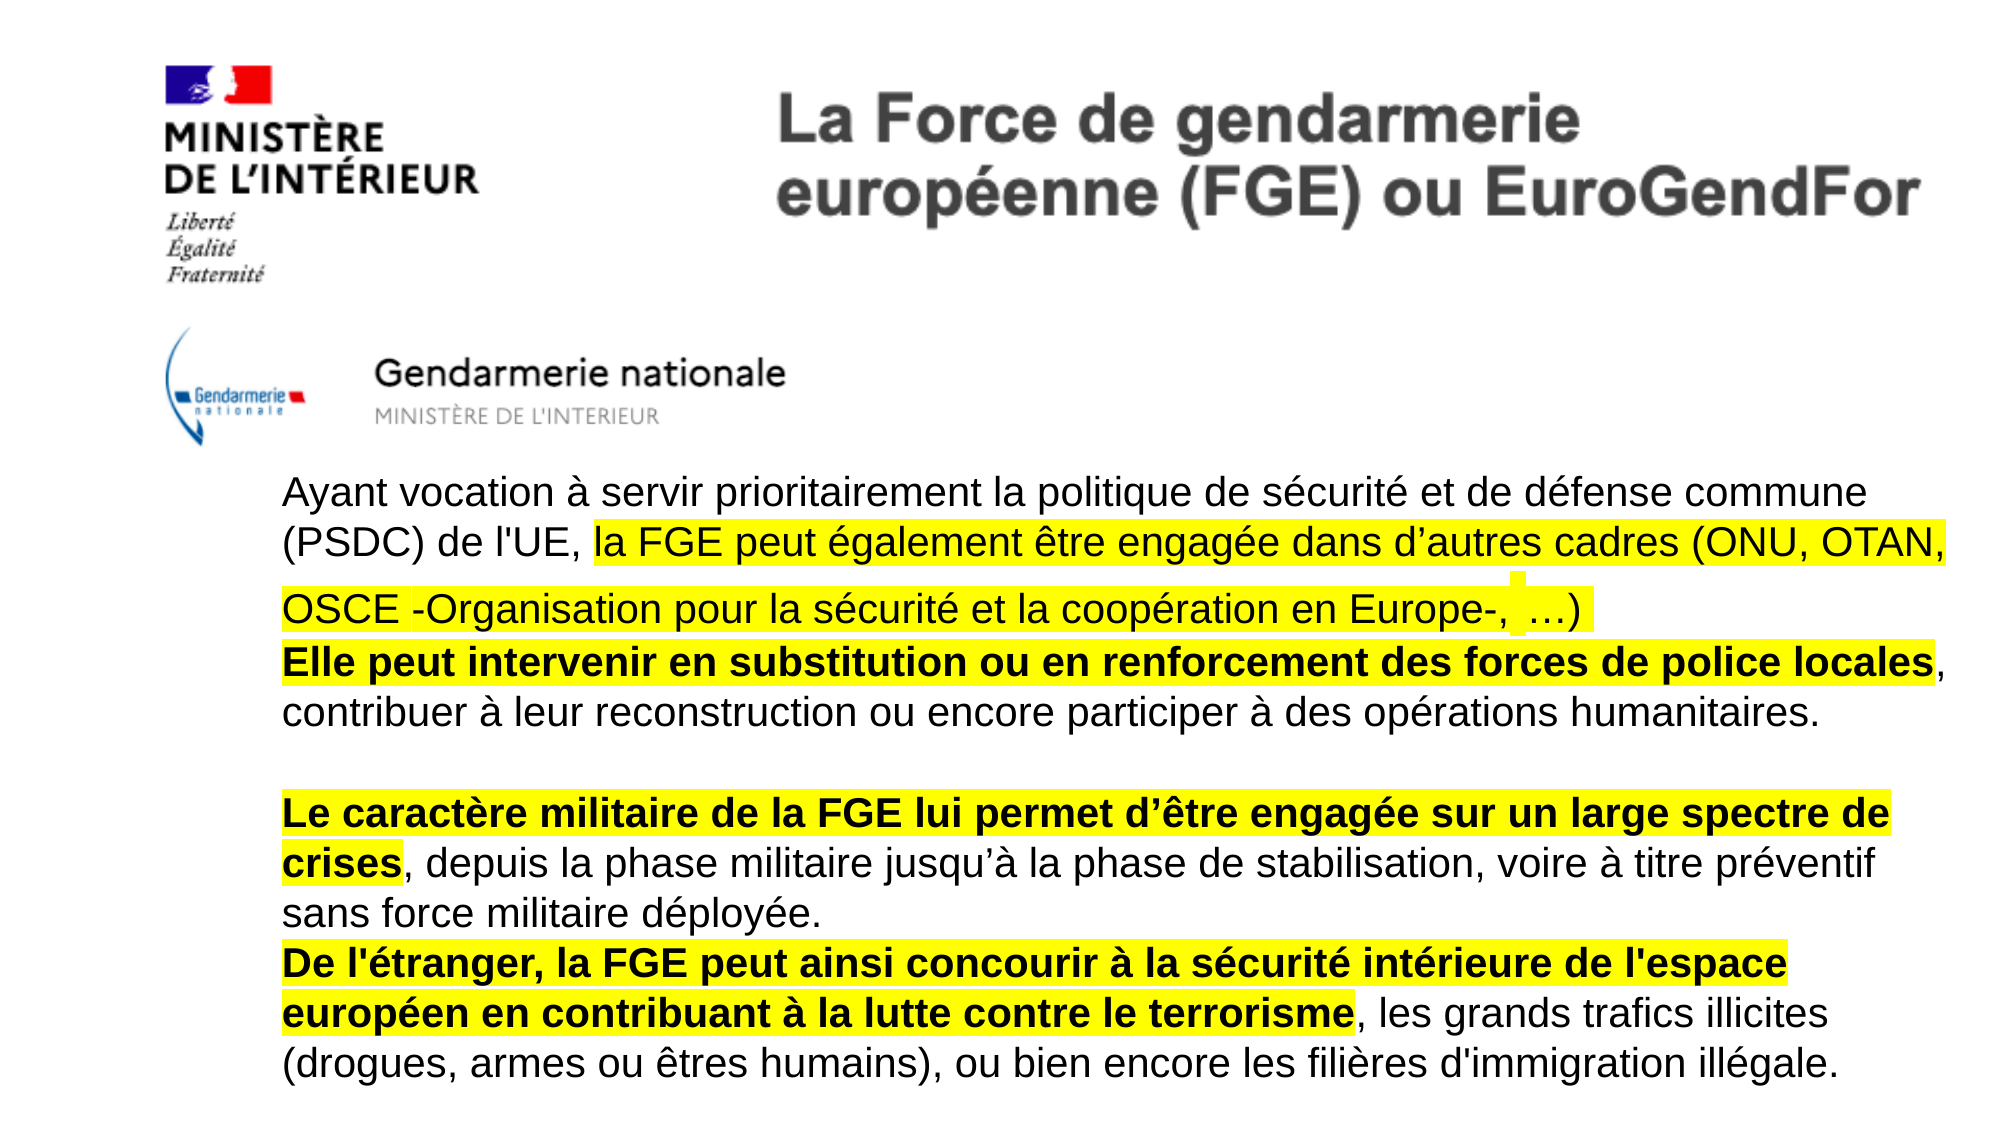

Ayant vocation à servir prioritairement la politique de sécurité et de défense commune (PSDC) de l'UE, la FGE peut également être engagée dans d’autres cadres (ONU, OTAN, OSCE -Organisation pour la sécurité et la coopération en Europe-, …)
Elle peut intervenir en substitution ou en renforcement des forces de police locales, contribuer à leur reconstruction ou encore participer à des opérations humanitaires.
Le caractère militaire de la FGE lui permet d’être engagée sur un large spectre de crises, depuis la phase militaire jusqu’à la phase de stabilisation, voire à titre préventif sans force militaire déployée.
De l'étranger, la FGE peut ainsi concourir à la sécurité intérieure de l'espace européen en contribuant à la lutte contre le terrorisme, les grands trafics illicites (drogues, armes ou êtres humains), ou bien encore les filières d'immigration illégale.